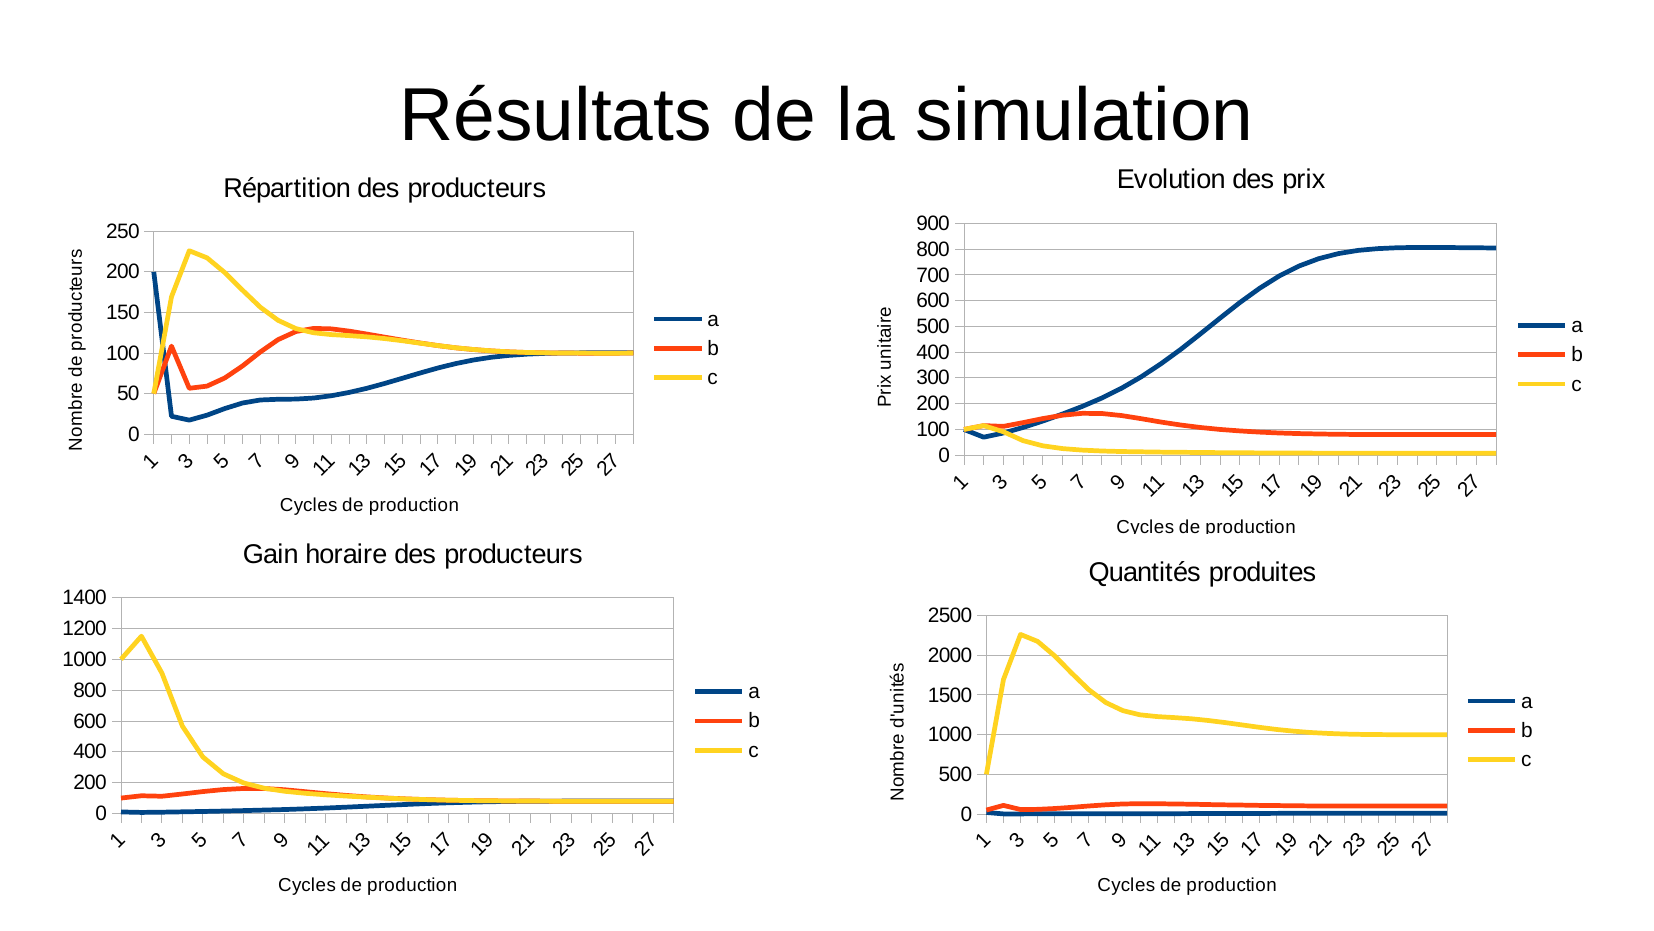

# Résultats de la simulation
### Chart: Evolution des prix
| Category | a | b | c |
|---|---|---|---|
| 1 | 100.0 | 100.0 | 100.0 |
| 2 | 70.0 | 115.0 | 115.0 |
| 3 | 86.3743243243243 | 112.039527027027 | 91.0597972972973 |
| 4 | 107.811590765961 | 126.645442459354 | 56.5887271070039 |
| 5 | 132.593390341092 | 142.141620693261 | 36.656996973482 |
| 6 | 159.826757111203 | 155.24285677858 | 25.7493270337064 |
| 7 | 189.361388192311 | 162.622752583257 | 19.767004458879 |
| 8 | 222.252863281005 | 161.981426980106 | 16.4114921632588 |
| 9 | 260.271016396204 | 153.910977656898 | 14.4218481579903 |
| 10 | 304.592491881198 | 141.644921609786 | 13.1153163379224 |
| 11 | 355.258975530566 | 128.712132021669 | 12.1311748381743 |
| 12 | 411.378720412697 | 117.175597307036 | 11.3021542029581 |
| 13 | 471.327929911789 | 107.664680151262 | 10.5724931091079 |
| 14 | 532.771866802324 | 100.09989958806 | 9.93707530119707 |
| 15 | 592.762119044013 | 94.2041230560278 | 9.40344106852391 |
| 16 | 648.102562072381 | 89.7024143400169 | 8.97489295959906 |
| 17 | 695.955632979097 | 86.3596619725994 | 8.64667452163669 |
| 18 | 734.473968274261 | 83.9686312741006 | 8.40751553632844 |
| 19 | 763.1696799458 | 82.3371898653464 | 8.24238714495754 |
| 20 | 782.846394490103 | 81.2864568556489 | 8.13505856010635 |
| 21 | 795.161921256625 | 80.6565967255167 | 8.0701157333811 |
| 22 | 802.069523497416 | 80.3137692461985 | 8.03431201536356 |
| 23 | 805.375065248451 | 80.1537721992808 | 8.01720603131272 |
| 24 | 806.507804071645 | 80.1012132054959 | 8.01118714070773 |
| 25 | 806.474561773668 | 80.1053618534688 | 8.0111024224363 |
| 26 | 805.917877868597 | 80.1345532604386 | 8.01371288624349 |
| 27 | 805.209509029051 | 80.1706583557656 | 8.01714598640182 |
| 28 | 804.539970314685 | 80.2044496417881 | 8.02043315067627 |
### Chart: Répartition des producteurs
| Category | a | b | c |
|---|---|---|---|
| 1 | 200.0 | 50.0 | 50.0 |
| 2 | 22.027027027027 | 108.581081081081 | 169.391891891892 |
| 3 | 17.2699116728917 | 56.5453496044489 | 226.184738722659 |
| 4 | 23.3792971637983 | 59.2137494699543 | 217.406953366247 |
| 5 | 31.5366407026917 | 69.2765660486565 | 199.186793248652 |
| 6 | 38.4028231256299 | 84.1540839992771 | 177.443092875093 |
| 7 | 42.1010527318788 | 101.314546689528 | 156.584400578593 |
| 8 | 42.9806324292724 | 116.607766856709 | 140.411600714018 |
| 9 | 43.2367638693394 | 126.565261369154 | 130.197974761507 |
| 10 | 44.552711136065 | 130.434764718087 | 125.012524145848 |
| 11 | 47.3438170015564 | 129.87683842341 | 122.779344575033 |
| 12 | 51.4241528755222 | 127.056023536062 | 121.519823588415 |
| 13 | 56.5455153470788 | 123.420805388775 | 120.033679264147 |
| 14 | 62.4665790495857 | 119.632975178781 | 117.900445771634 |
| 15 | 68.8799035057438 | 115.928916095436 | 115.19118039882 |
| 16 | 75.3881182253519 | 112.421636556131 | 112.190245218517 |
| 17 | 81.5513453875966 | 109.228964248214 | 109.21969036419 |
| 18 | 86.9767512028766 | 106.47639237018 | 106.546856426943 |
| 19 | 91.4057056766626 | 104.253780547267 | 104.340513776071 |
| 20 | 94.7560905718749 | 102.5828826207 | 102.661026807425 |
| 21 | 97.1043204928311 | 101.416819343721 | 101.478860163448 |
| 22 | 98.6262447106326 | 100.664049881772 | 100.709705407596 |
| 23 | 99.531175443562 | 100.218575671665 | 100.250248884773 |
| 24 | 100.013739192524 | 99.9827358088312 | 100.003524998645 |
| 25 | 100.230089466532 | 99.8785291175919 | 99.8913814158759 |
| 26 | 100.292986361265 | 99.8498147018236 | 99.8571989369113 |
| 27 | 100.277169567613 | 99.8595026879097 | 99.8633277444773 |
| 28 | 100.228349173601 | 99.8850001052175 | 99.8866507211818 |
### Chart: Gain horaire des producteurs
| Category | a | b | c |
|---|---|---|---|
| 1 | 10.0 | 100.0 | 1000.0 |
| 2 | 7.0 | 115.0 | 1150.0 |
| 3 | 8.63743243243243 | 112.039527027027 | 910.597972972973 |
| 4 | 10.7811590765961 | 126.645442459354 | 565.887271070039 |
| 5 | 13.2593390341092 | 142.141620693261 | 366.56996973482 |
| 6 | 15.9826757111203 | 155.24285677858 | 257.493270337064 |
| 7 | 18.9361388192311 | 162.622752583257 | 197.67004458879 |
| 8 | 22.2252863281005 | 161.981426980106 | 164.114921632588 |
| 9 | 26.0271016396204 | 153.910977656898 | 144.218481579903 |
| 10 | 30.4592491881198 | 141.644921609786 | 131.153163379224 |
| 11 | 35.5258975530566 | 128.712132021669 | 121.311748381743 |
| 12 | 41.1378720412697 | 117.175597307036 | 113.021542029581 |
| 13 | 47.1327929911789 | 107.664680151262 | 105.724931091079 |
| 14 | 53.2771866802324 | 100.09989958806 | 99.3707530119707 |
| 15 | 59.2762119044013 | 94.2041230560278 | 94.0344106852391 |
| 16 | 64.8102562072381 | 89.7024143400169 | 89.7489295959906 |
| 17 | 69.5955632979097 | 86.3596619725994 | 86.4667452163669 |
| 18 | 73.4473968274261 | 83.9686312741006 | 84.0751553632844 |
| 19 | 76.3169679945799 | 82.3371898653464 | 82.4238714495754 |
| 20 | 78.2846394490103 | 81.2864568556489 | 81.3505856010635 |
| 21 | 79.5161921256625 | 80.6565967255167 | 80.701157333811 |
| 22 | 80.2069523497416 | 80.3137692461985 | 80.3431201536356 |
| 23 | 80.5375065248451 | 80.1537721992808 | 80.1720603131272 |
| 24 | 80.6507804071645 | 80.1012132054959 | 80.1118714070773 |
| 25 | 80.6474561773668 | 80.1053618534688 | 80.111024224363 |
| 26 | 80.5917877868597 | 80.1345532604386 | 80.1371288624349 |
| 27 | 80.5209509029051 | 80.1706583557656 | 80.1714598640182 |
| 28 | 80.4539970314685 | 80.2044496417881 | 80.2043315067627 |
### Chart: Quantités produites
| Category | a | b | c |
|---|---|---|---|
| 1 | 20.0 | 50.0 | 500.0 |
| 2 | 2.2027027027027 | 108.581081081081 | 1693.91891891892 |
| 3 | 1.72699116728917 | 56.5453496044489 | 2261.84738722659 |
| 4 | 2.33792971637983 | 59.2137494699543 | 2174.06953366247 |
| 5 | 3.15366407026917 | 69.2765660486565 | 1991.86793248652 |
| 6 | 3.84028231256299 | 84.1540839992771 | 1774.43092875093 |
| 7 | 4.21010527318788 | 101.314546689528 | 1565.84400578593 |
| 8 | 4.29806324292724 | 116.607766856709 | 1404.11600714018 |
| 9 | 4.32367638693394 | 126.565261369154 | 1301.97974761507 |
| 10 | 4.4552711136065 | 130.434764718087 | 1250.12524145848 |
| 11 | 4.73438170015564 | 129.87683842341 | 1227.79344575033 |
| 12 | 5.14241528755222 | 127.056023536062 | 1215.19823588415 |
| 13 | 5.65455153470788 | 123.420805388775 | 1200.33679264147 |
| 14 | 6.24665790495857 | 119.632975178781 | 1179.00445771634 |
| 15 | 6.88799035057438 | 115.928916095436 | 1151.9118039882 |
| 16 | 7.53881182253519 | 112.421636556131 | 1121.90245218517 |
| 17 | 8.15513453875966 | 109.228964248214 | 1092.1969036419 |
| 18 | 8.69767512028766 | 106.47639237018 | 1065.46856426943 |
| 19 | 9.14057056766626 | 104.253780547267 | 1043.40513776071 |
| 20 | 9.47560905718749 | 102.5828826207 | 1026.61026807425 |
| 21 | 9.71043204928311 | 101.416819343721 | 1014.78860163448 |
| 22 | 9.86262447106326 | 100.664049881772 | 1007.09705407596 |
| 23 | 9.9531175443562 | 100.218575671665 | 1002.50248884773 |
| 24 | 10.0013739192524 | 99.9827358088312 | 1000.03524998645 |
| 25 | 10.0230089466532 | 99.8785291175919 | 998.913814158759 |
| 26 | 10.0292986361265 | 99.8498147018236 | 998.571989369113 |
| 27 | 10.0277169567613 | 99.8595026879097 | 998.633277444773 |
| 28 | 10.0228349173601 | 99.8850001052175 | 998.866507211818 |